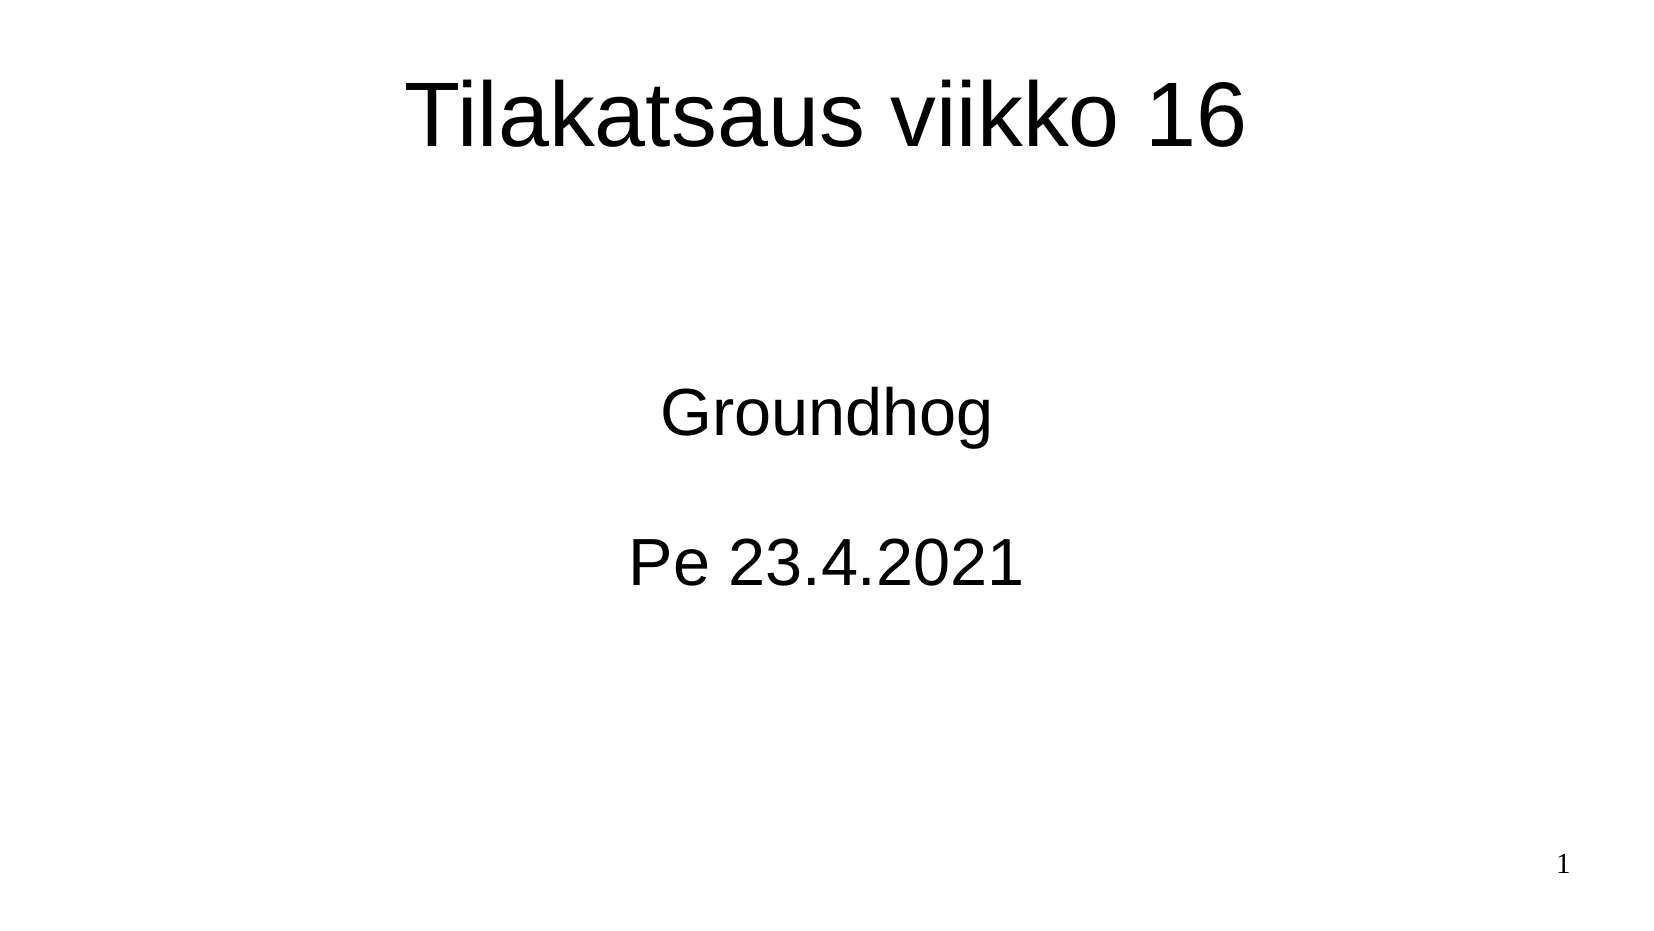

# Tilakatsaus viikko 16
Groundhog
Pe 23.4.2021
1